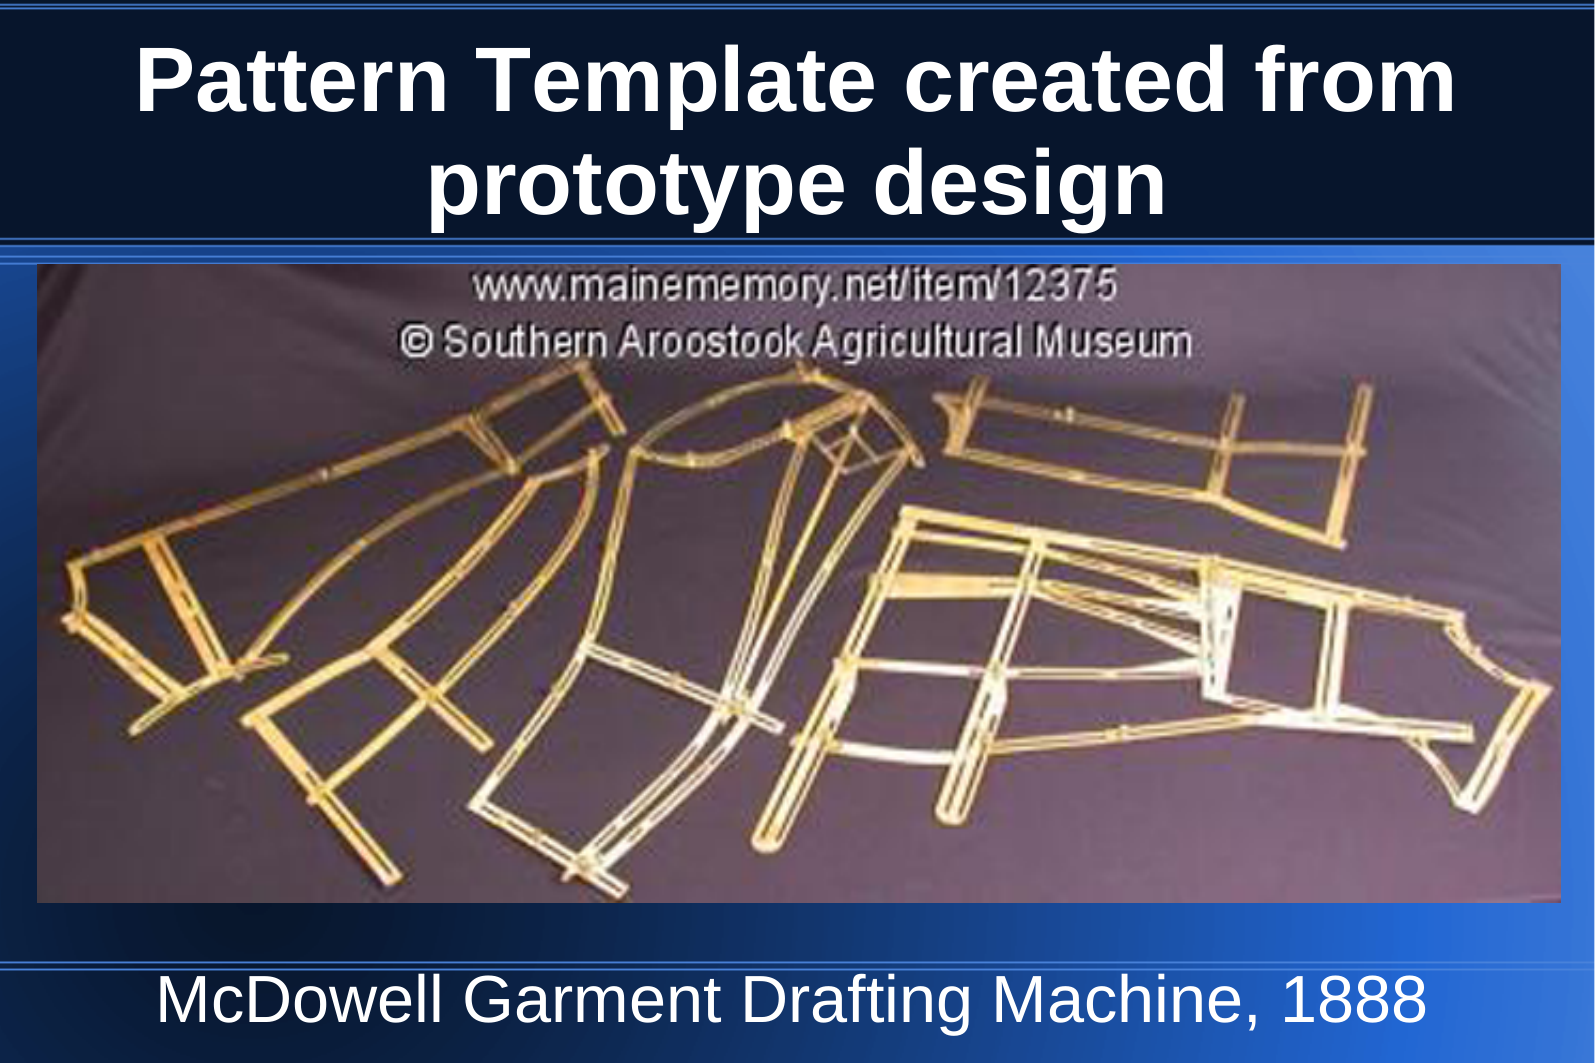

# Pattern Template created from prototype design
McDowell Garment Drafting Machine, 1888